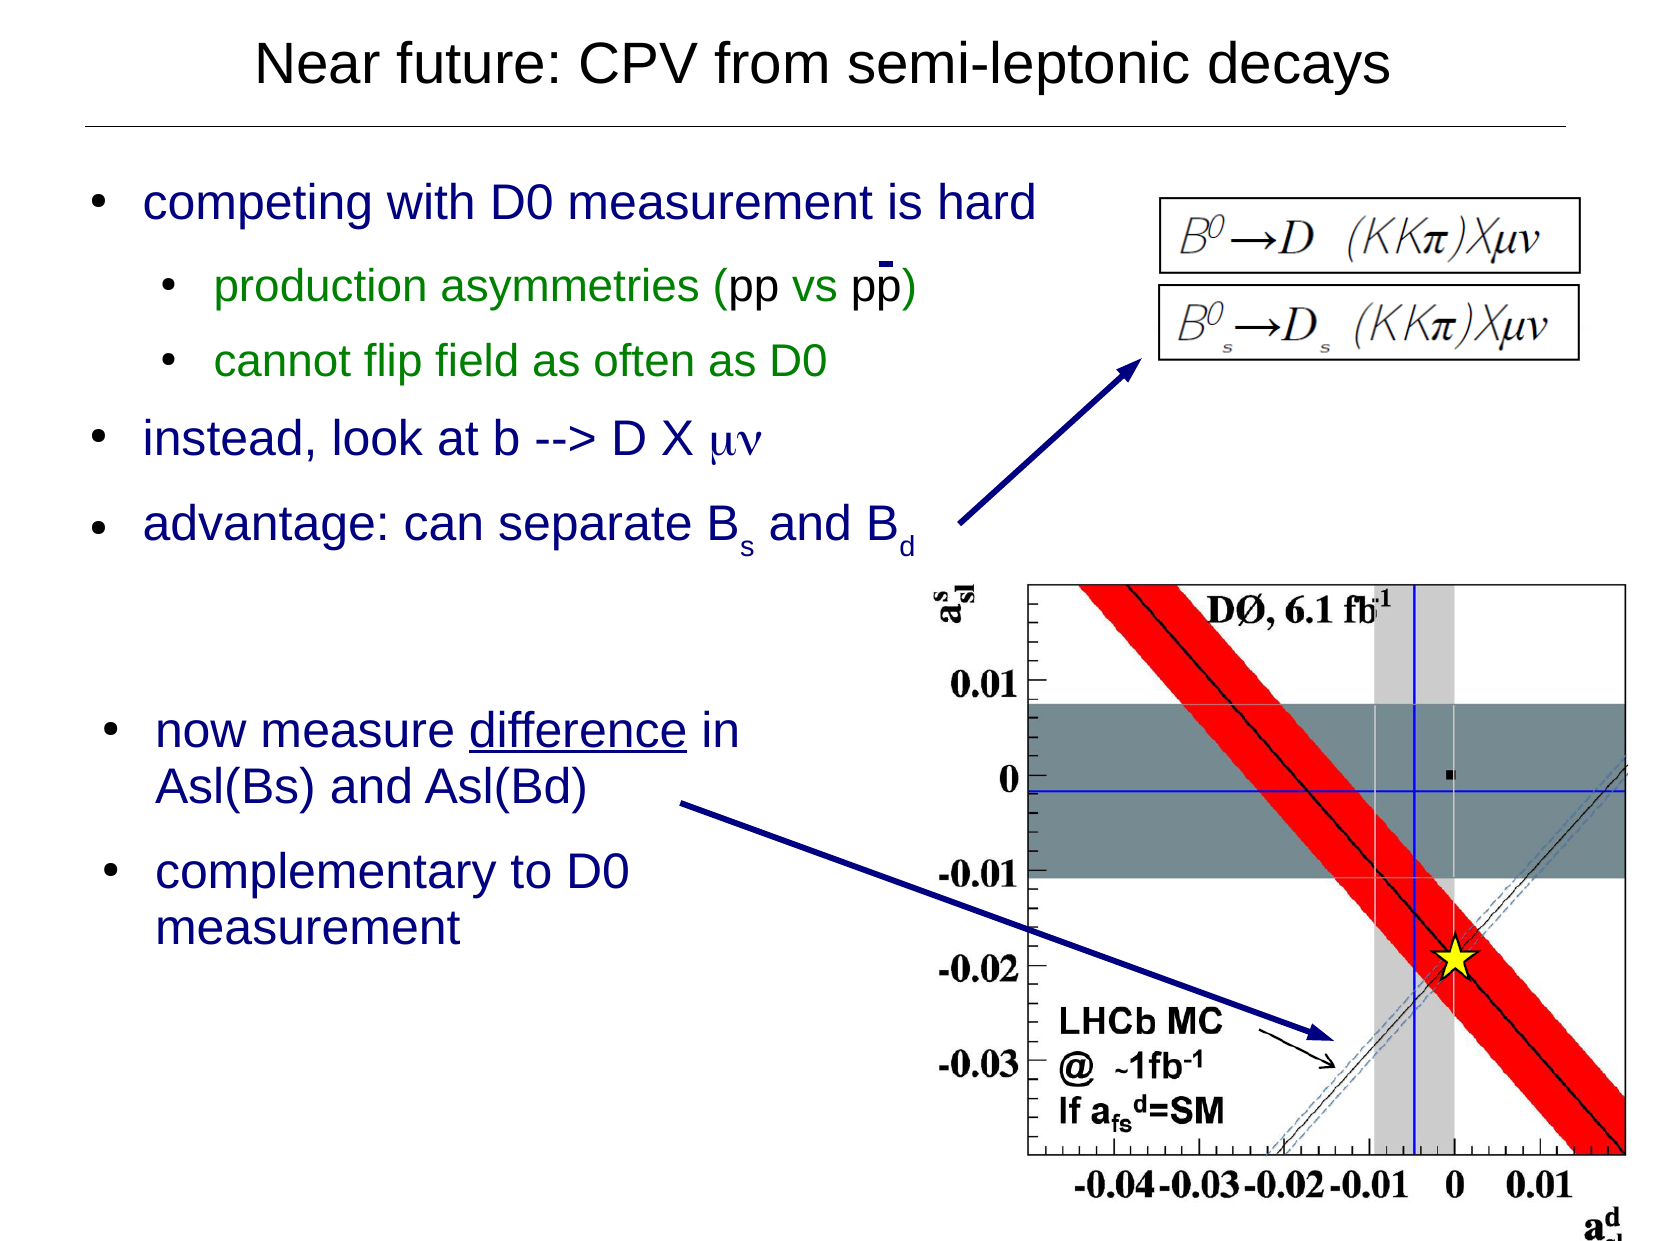

# Near future: CPV from semi-leptonic decays
competing with D0 measurement is hard
production asymmetries (pp vs pp)
cannot flip field as often as D0
instead, look at b --> D X mn
advantage: can separate Bs and Bd
now measure difference in Asl(Bs) and Asl(Bd)
complementary to D0 measurement
11